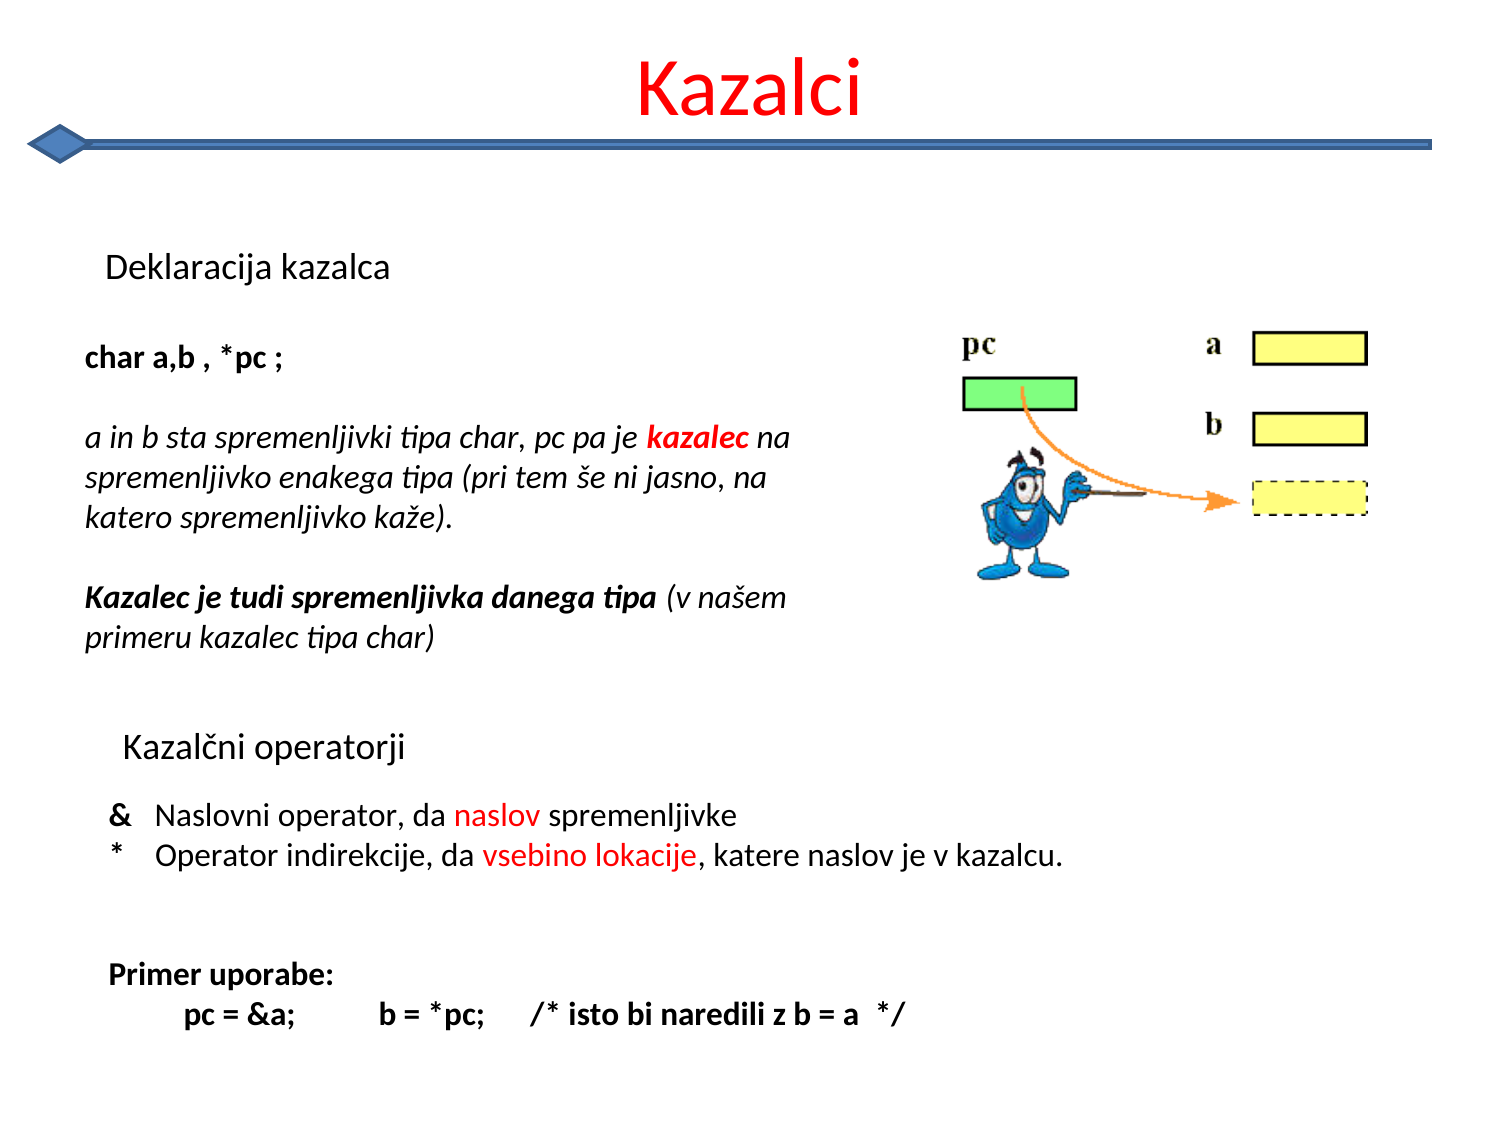

# Kazalci
Deklaracija kazalca
char a,b , *pc ;
a in b sta spremenljivki tipa char, pc pa je kazalec na spremenljivko enakega tipa (pri tem še ni jasno, na katero spremenljivko kaže).
Kazalec je tudi spremenljivka danega tipa (v našem primeru kazalec tipa char)
Kazalčni operatorji
& Naslovni operator, da naslov spremenljivke
*  Operator indirekcije, da vsebino lokacije, katere naslov je v kazalcu.
Primer uporabe:
          pc = &a;           b = *pc;      /* isto bi naredili z b = a  */